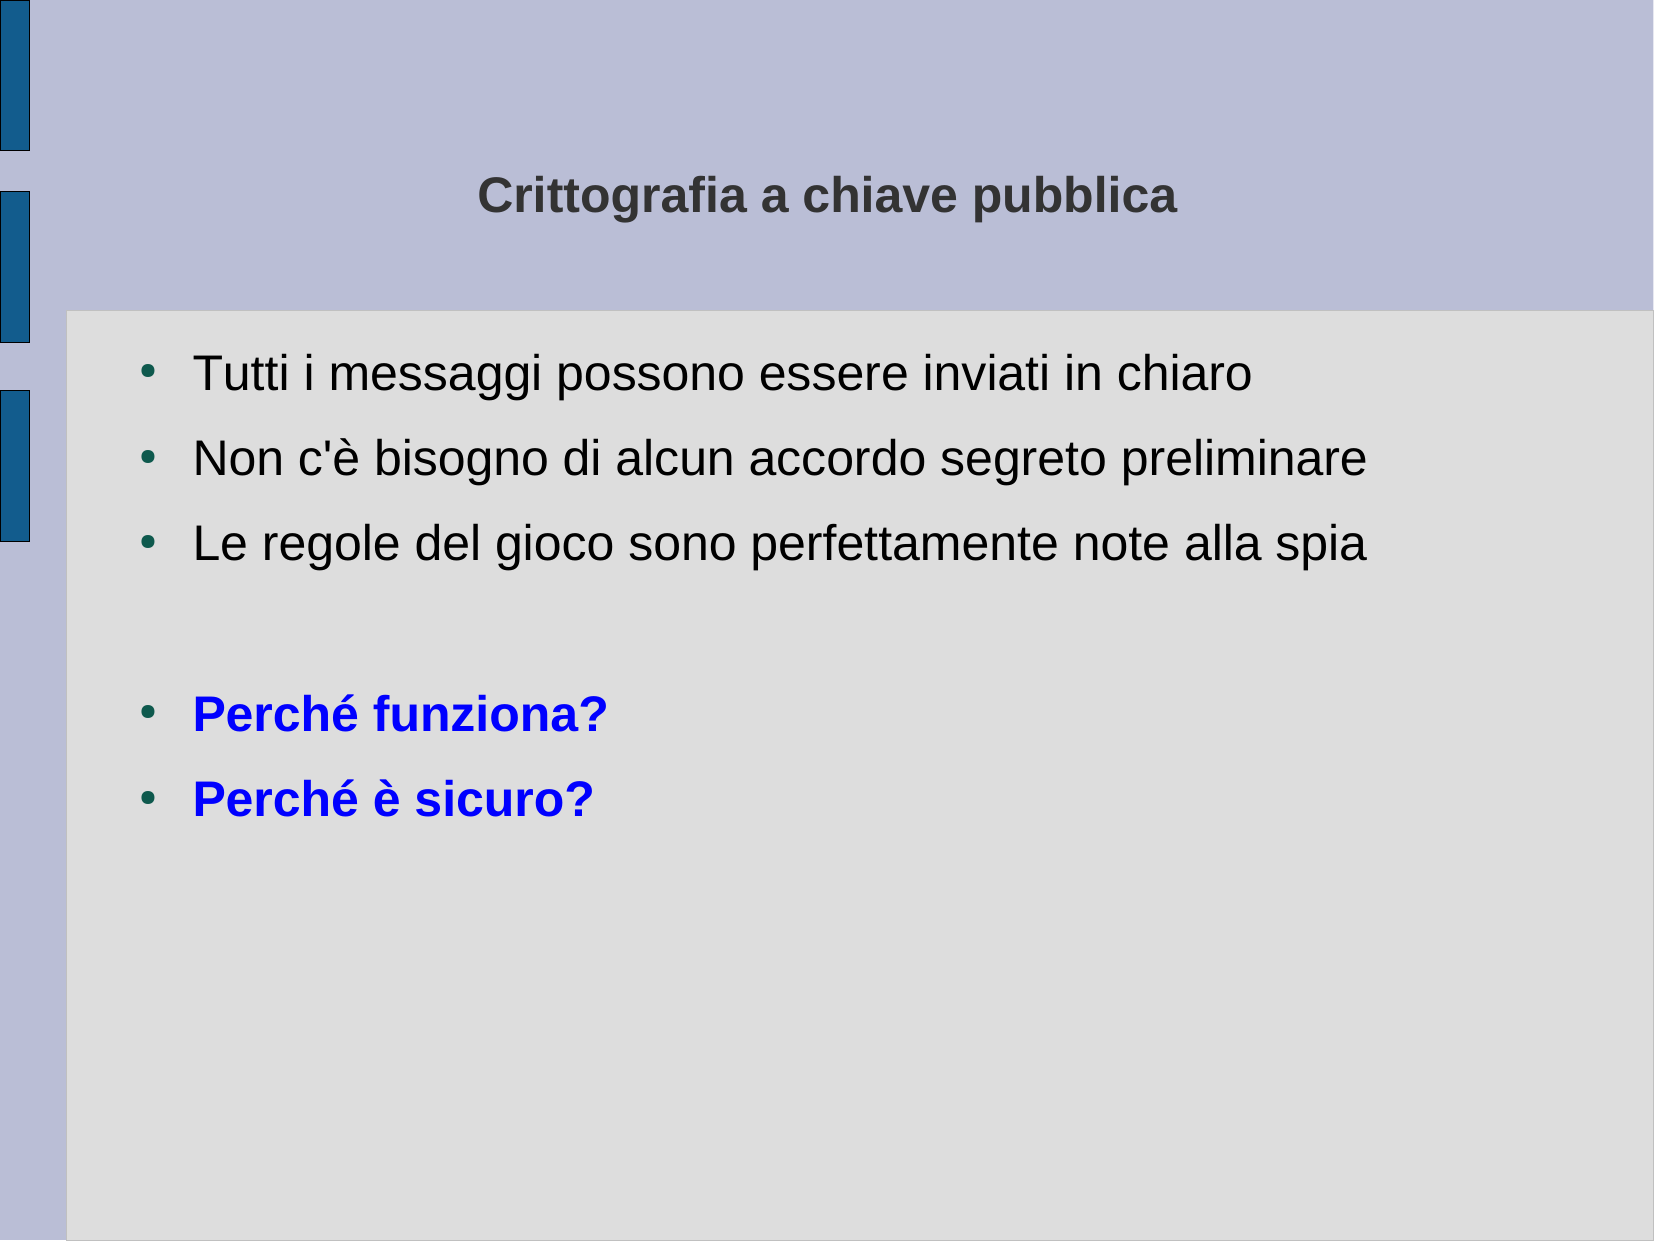

# Crittografia a chiave pubblica
Tutti i messaggi possono essere inviati in chiaro
Non c'è bisogno di alcun accordo segreto preliminare
Le regole del gioco sono perfettamente note alla spia
Perché funziona?
Perché è sicuro?